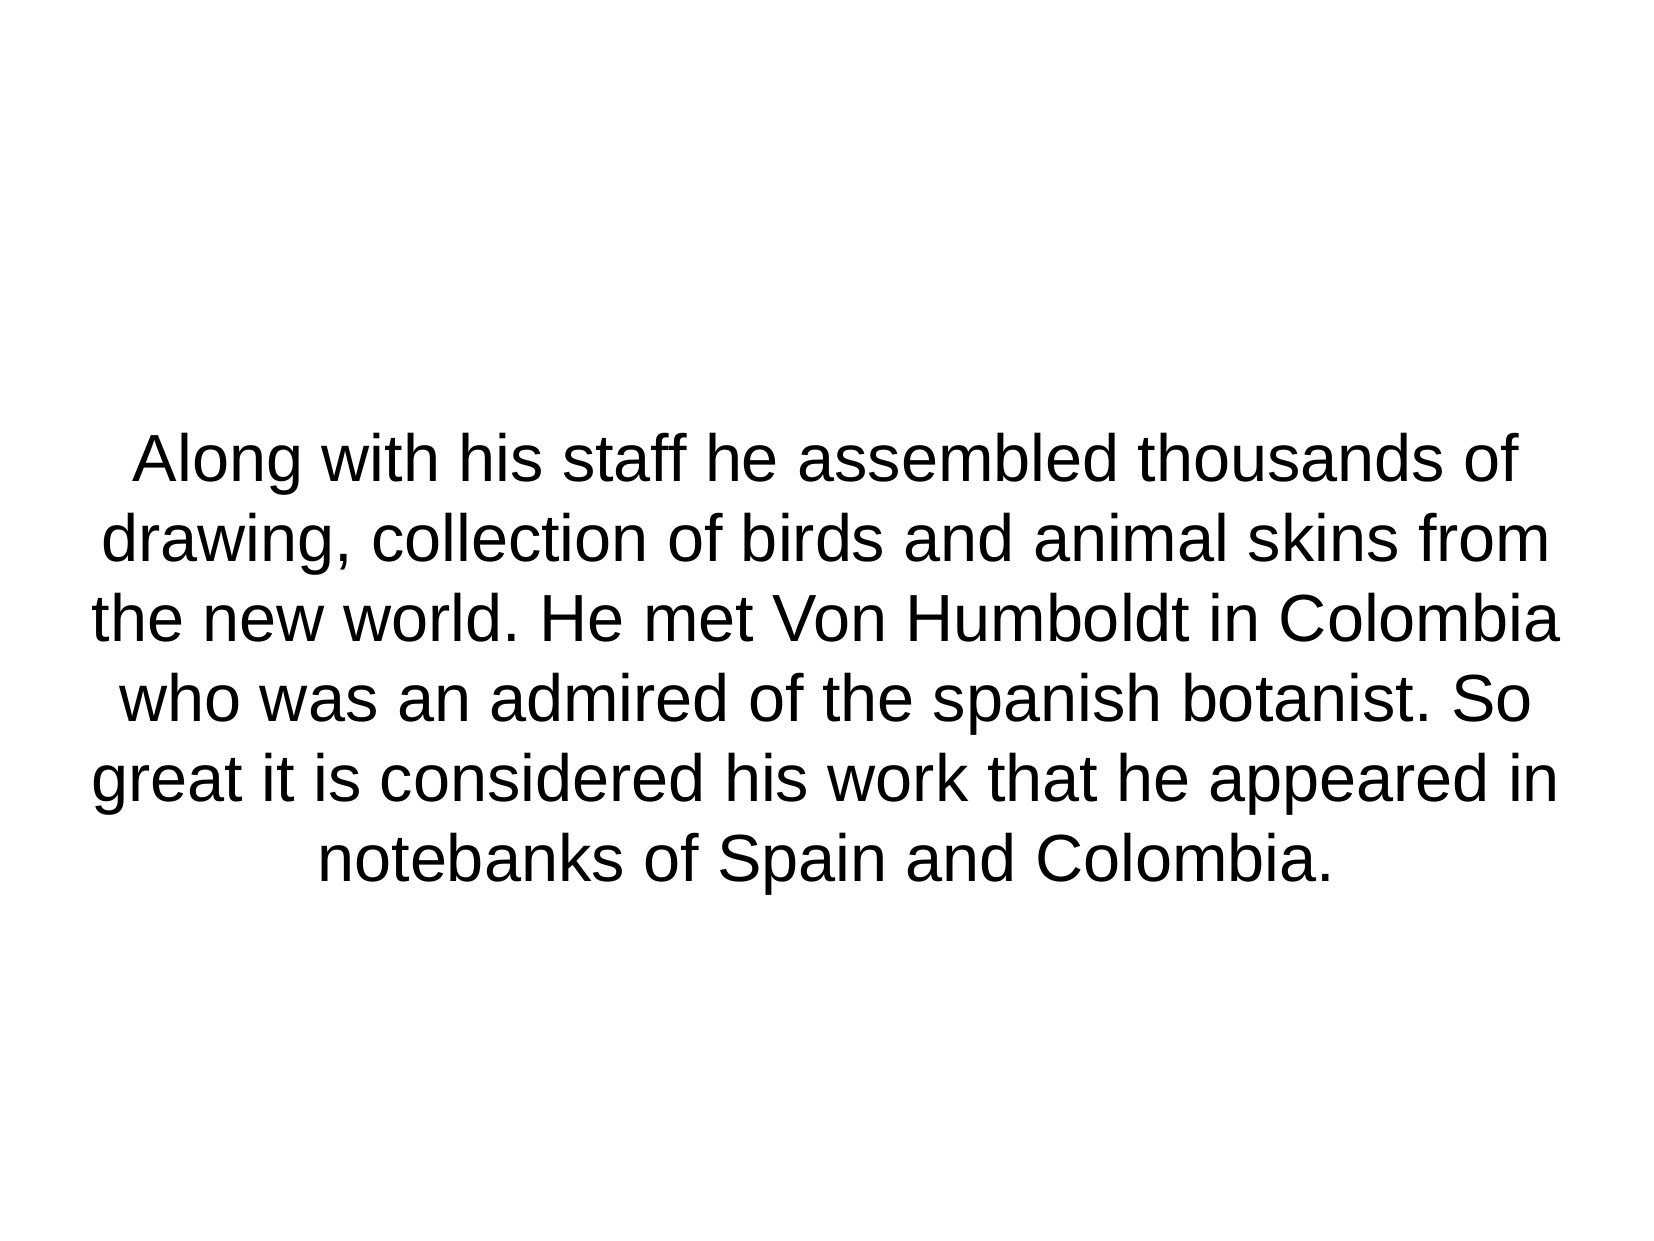

#
Along with his staff he assembled thousands of drawing, collection of birds and animal skins from the new world. He met Von Humboldt in Colombia who was an admired of the spanish botanist. So great it is considered his work that he appeared in notebanks of Spain and Colombia.